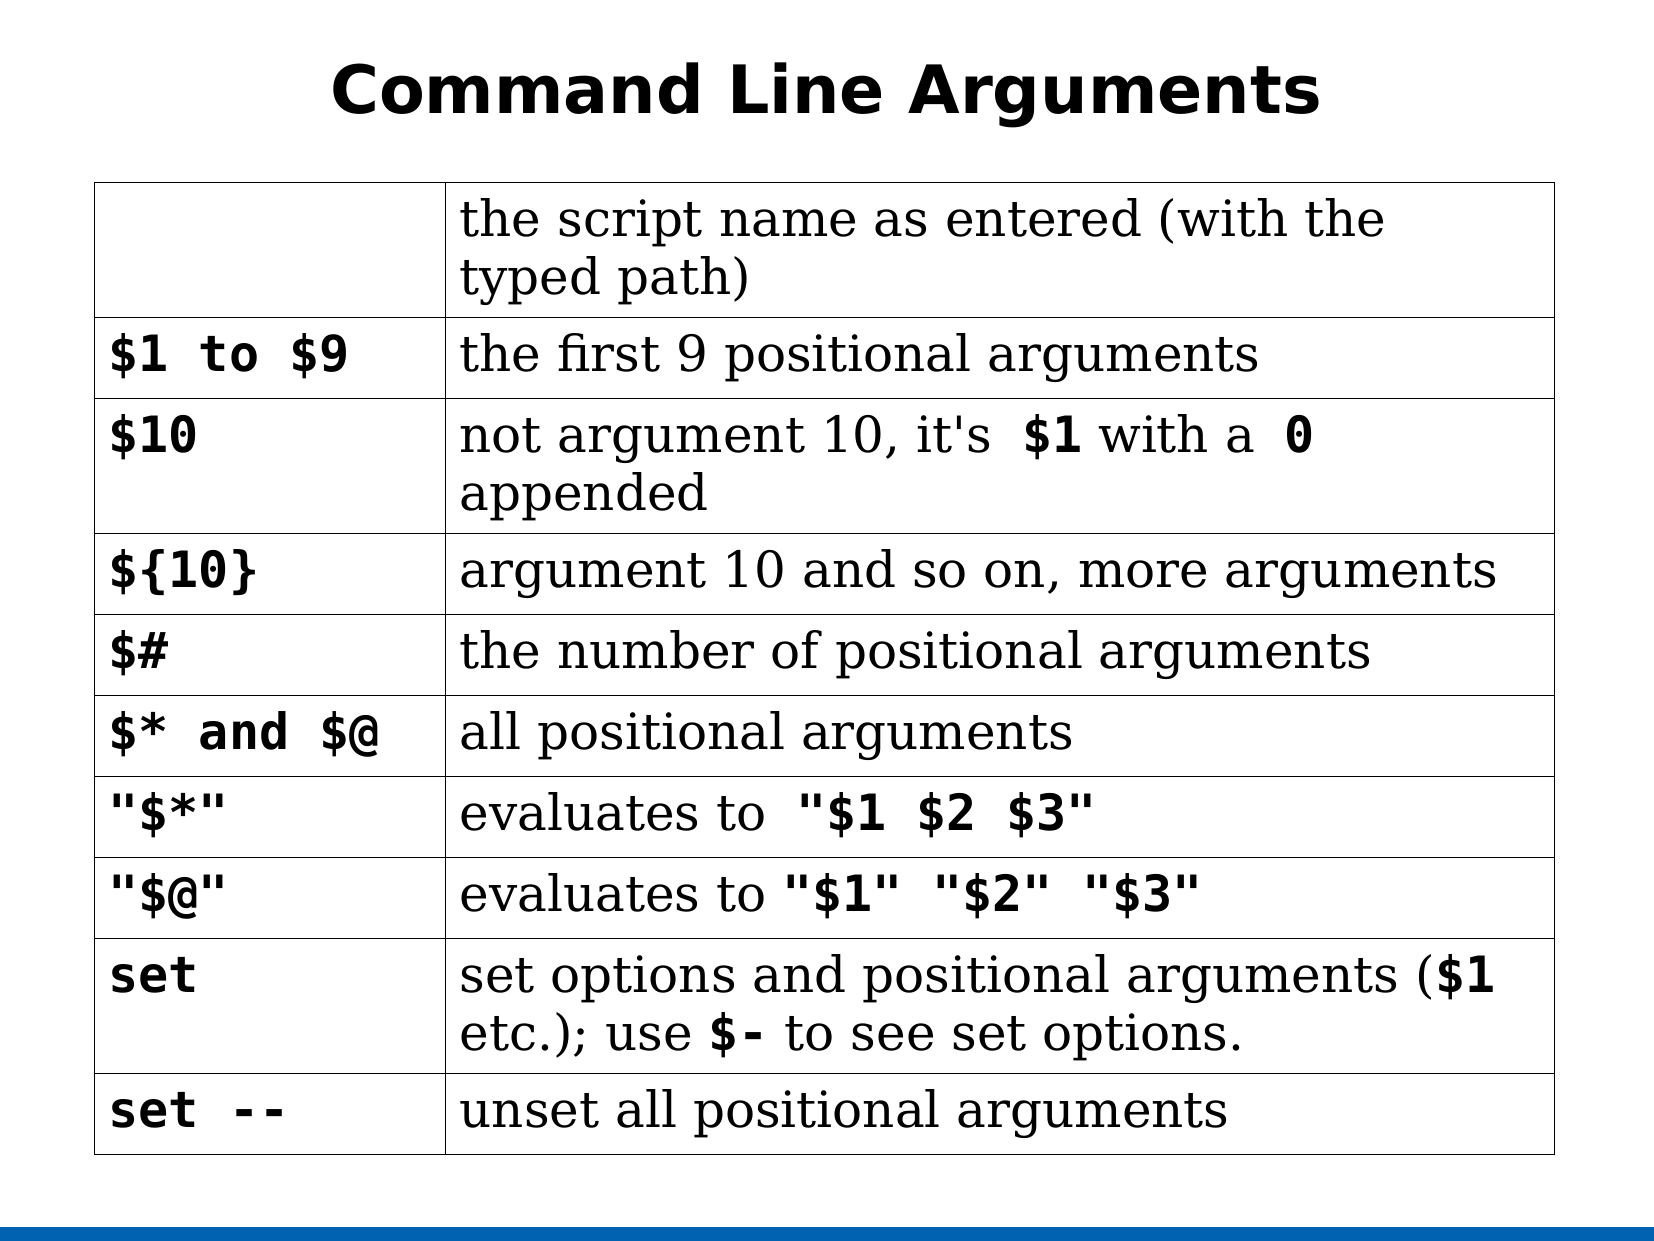

# Command Line Arguments
| $0 | the script name as entered (with the typed path) |
| --- | --- |
| $1 to $9 | the first 9 positional arguments |
| $10 | not argument 10, it's $1 with a 0 appended |
| ${10} | argument 10 and so on, more arguments |
| $# | the number of positional arguments |
| $\* and $@ | all positional arguments |
| "$\*" | evaluates to "$1 $2 $3" |
| "$@" | evaluates to "$1" "$2" "$3" |
| set | set options and positional arguments ($1 etc.); use $- to see set options. |
| set -- | unset all positional arguments |